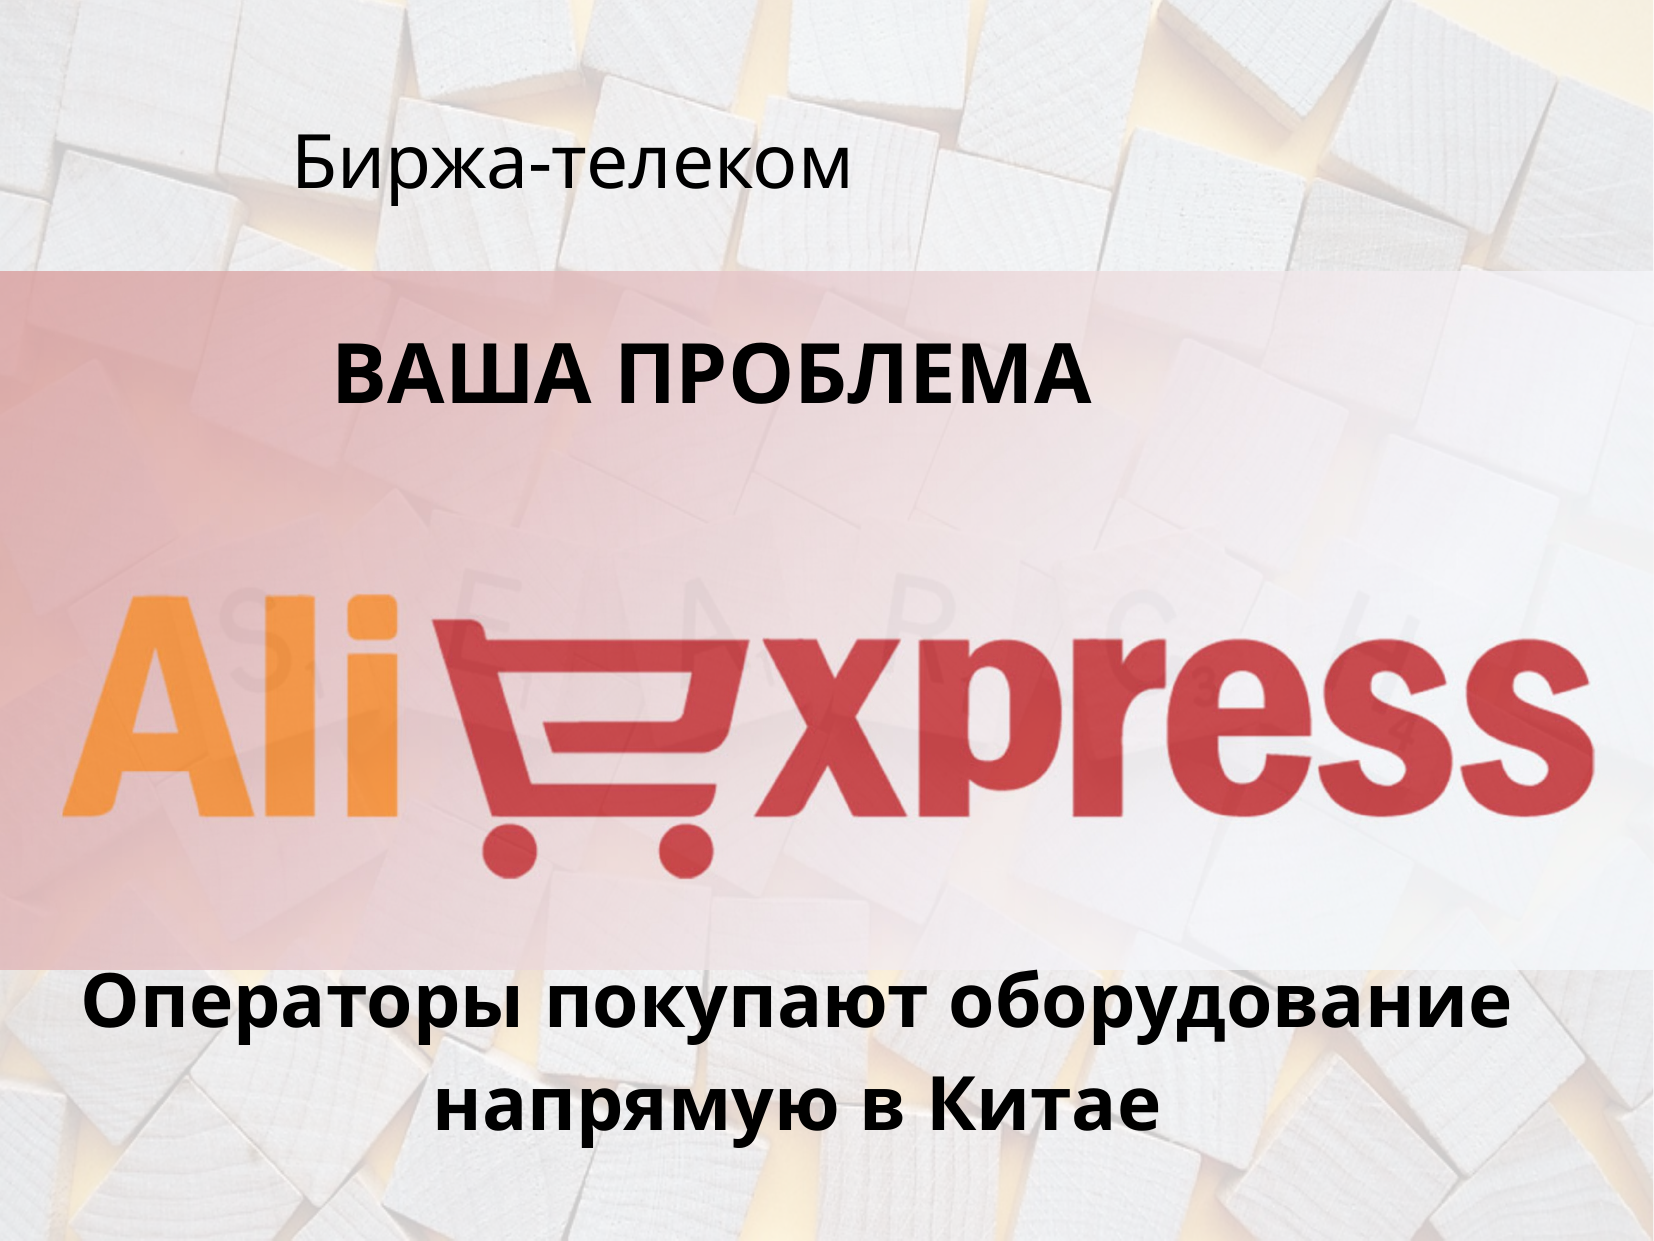

# Биржа-телеком
 ВАША ПРОБЛЕМА
Операторы покупают оборудование напрямую в Китае